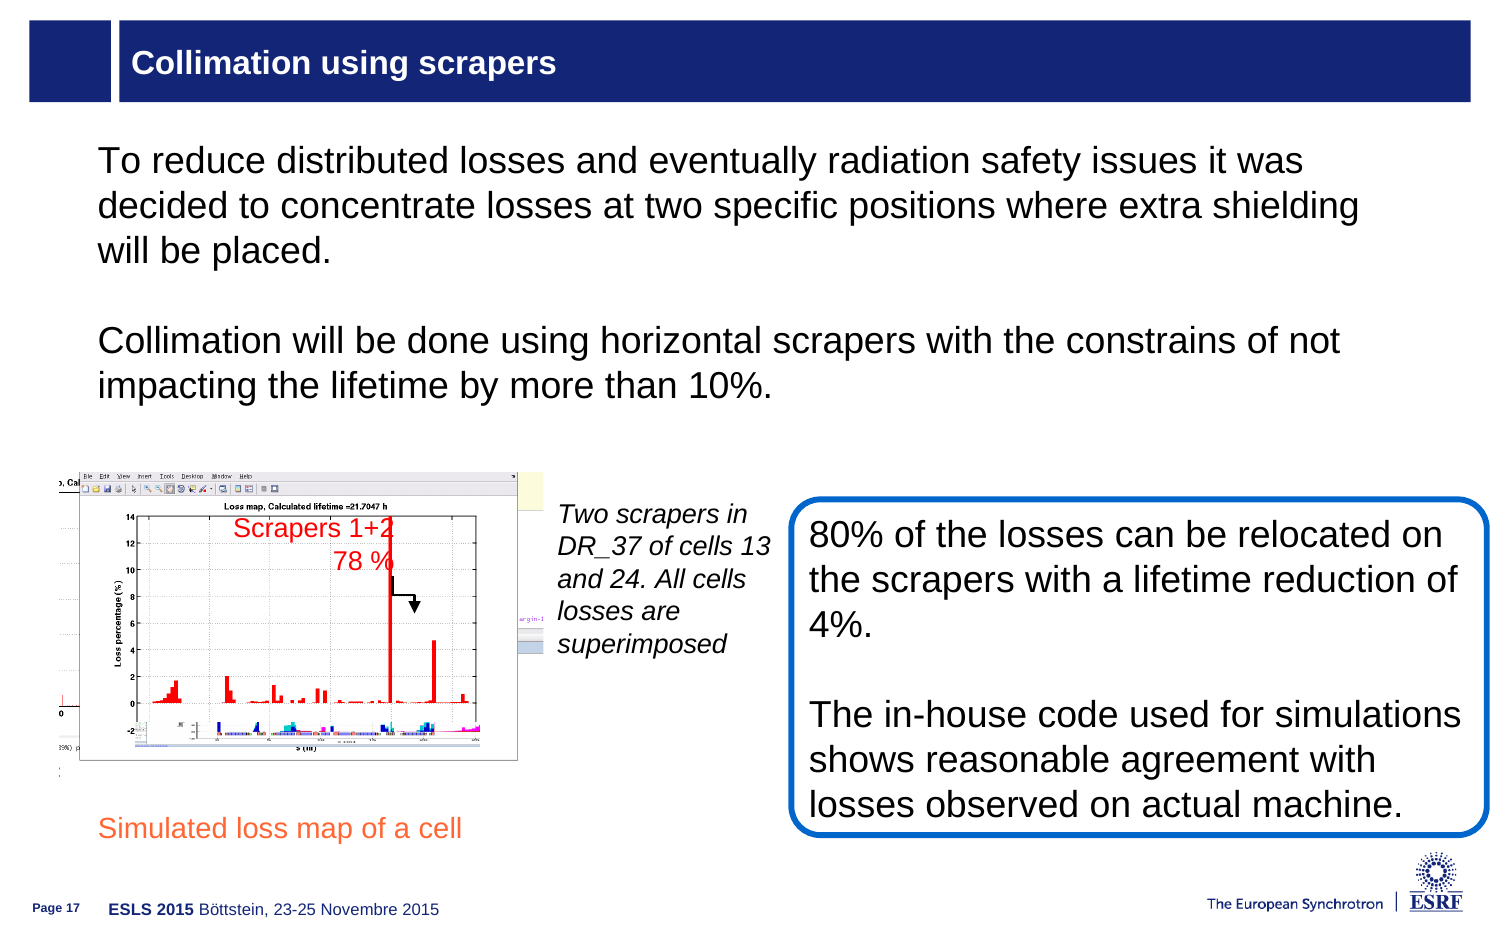

# Collimation using scrapers
To reduce distributed losses and eventually radiation safety issues it was decided to concentrate losses at two specific positions where extra shielding will be placed.
Collimation will be done using horizontal scrapers with the constrains of not impacting the lifetime by more than 10%.
Scrapers 1+2
78 %
Two scrapers in DR_37 of cells 13 and 24. All cells losses are superimposed
80% of the losses can be relocated on the scrapers with a lifetime reduction of 4%.
The in-house code used for simulations shows reasonable agreement with losses observed on actual machine.
Simulated loss map of a cell
Page
ESLS 2015 Böttstein, 23-25 Novembre 2015